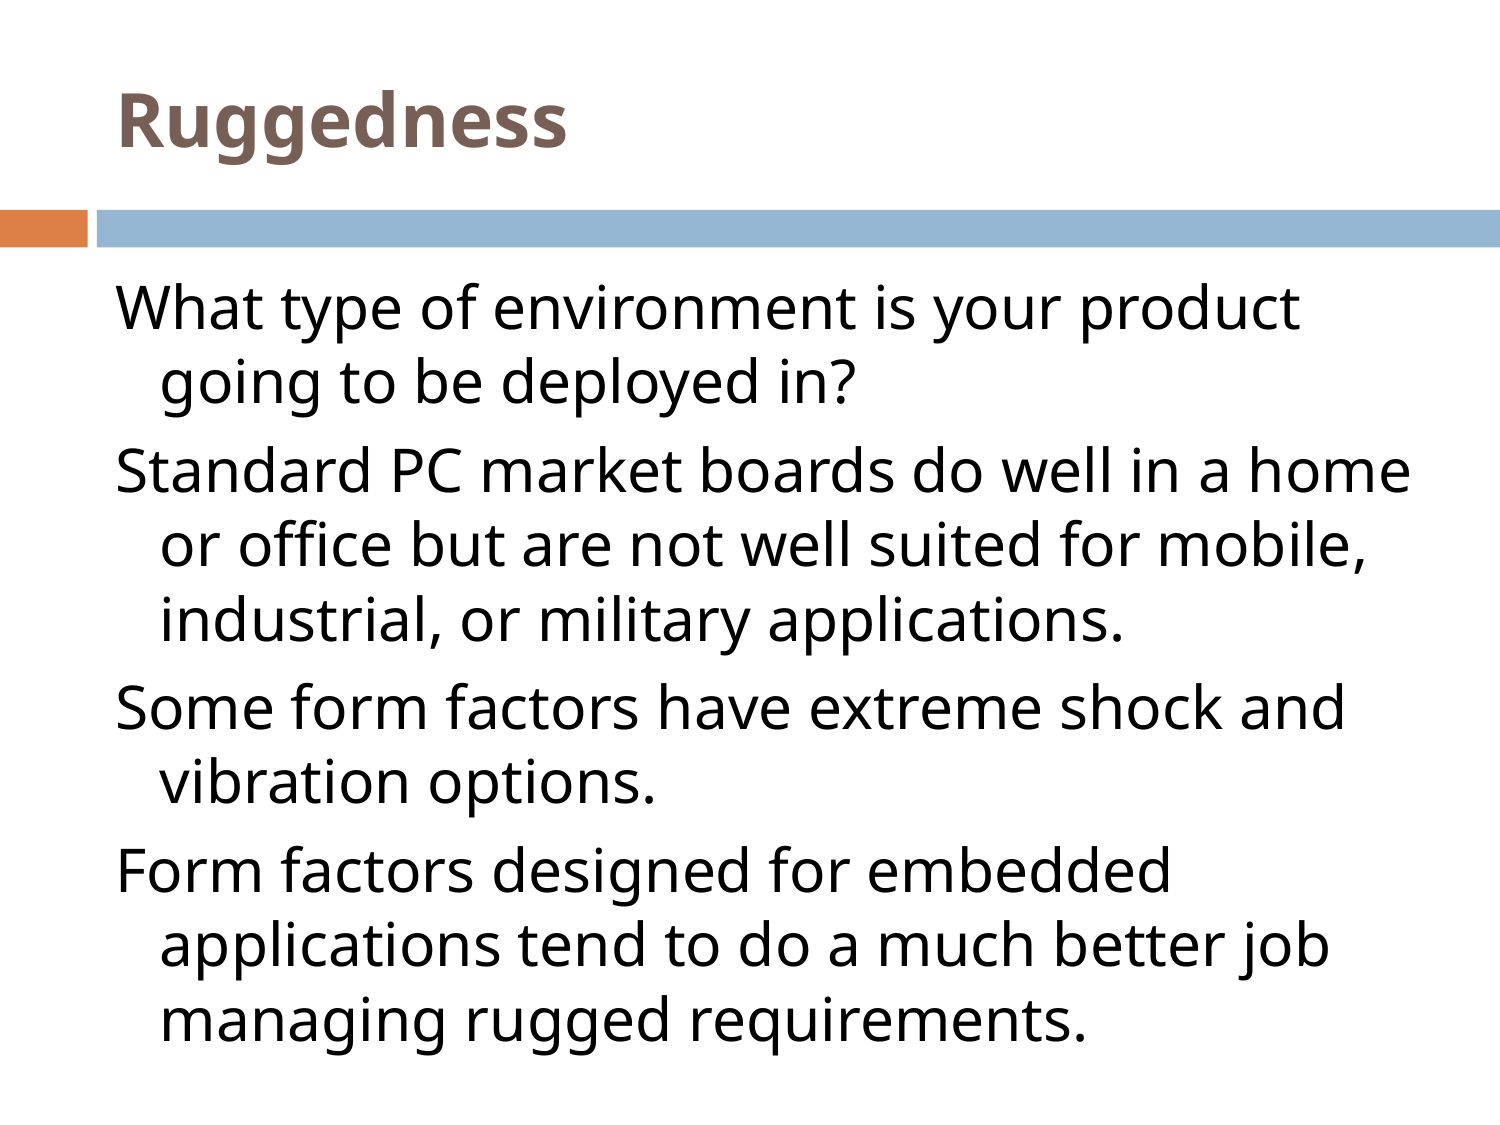

# Ruggedness
What type of environment is your product going to be deployed in?
Standard PC market boards do well in a home or office but are not well suited for mobile, industrial, or military applications.
Some form factors have extreme shock and vibration options.
Form factors designed for embedded applications tend to do a much better job managing rugged requirements.